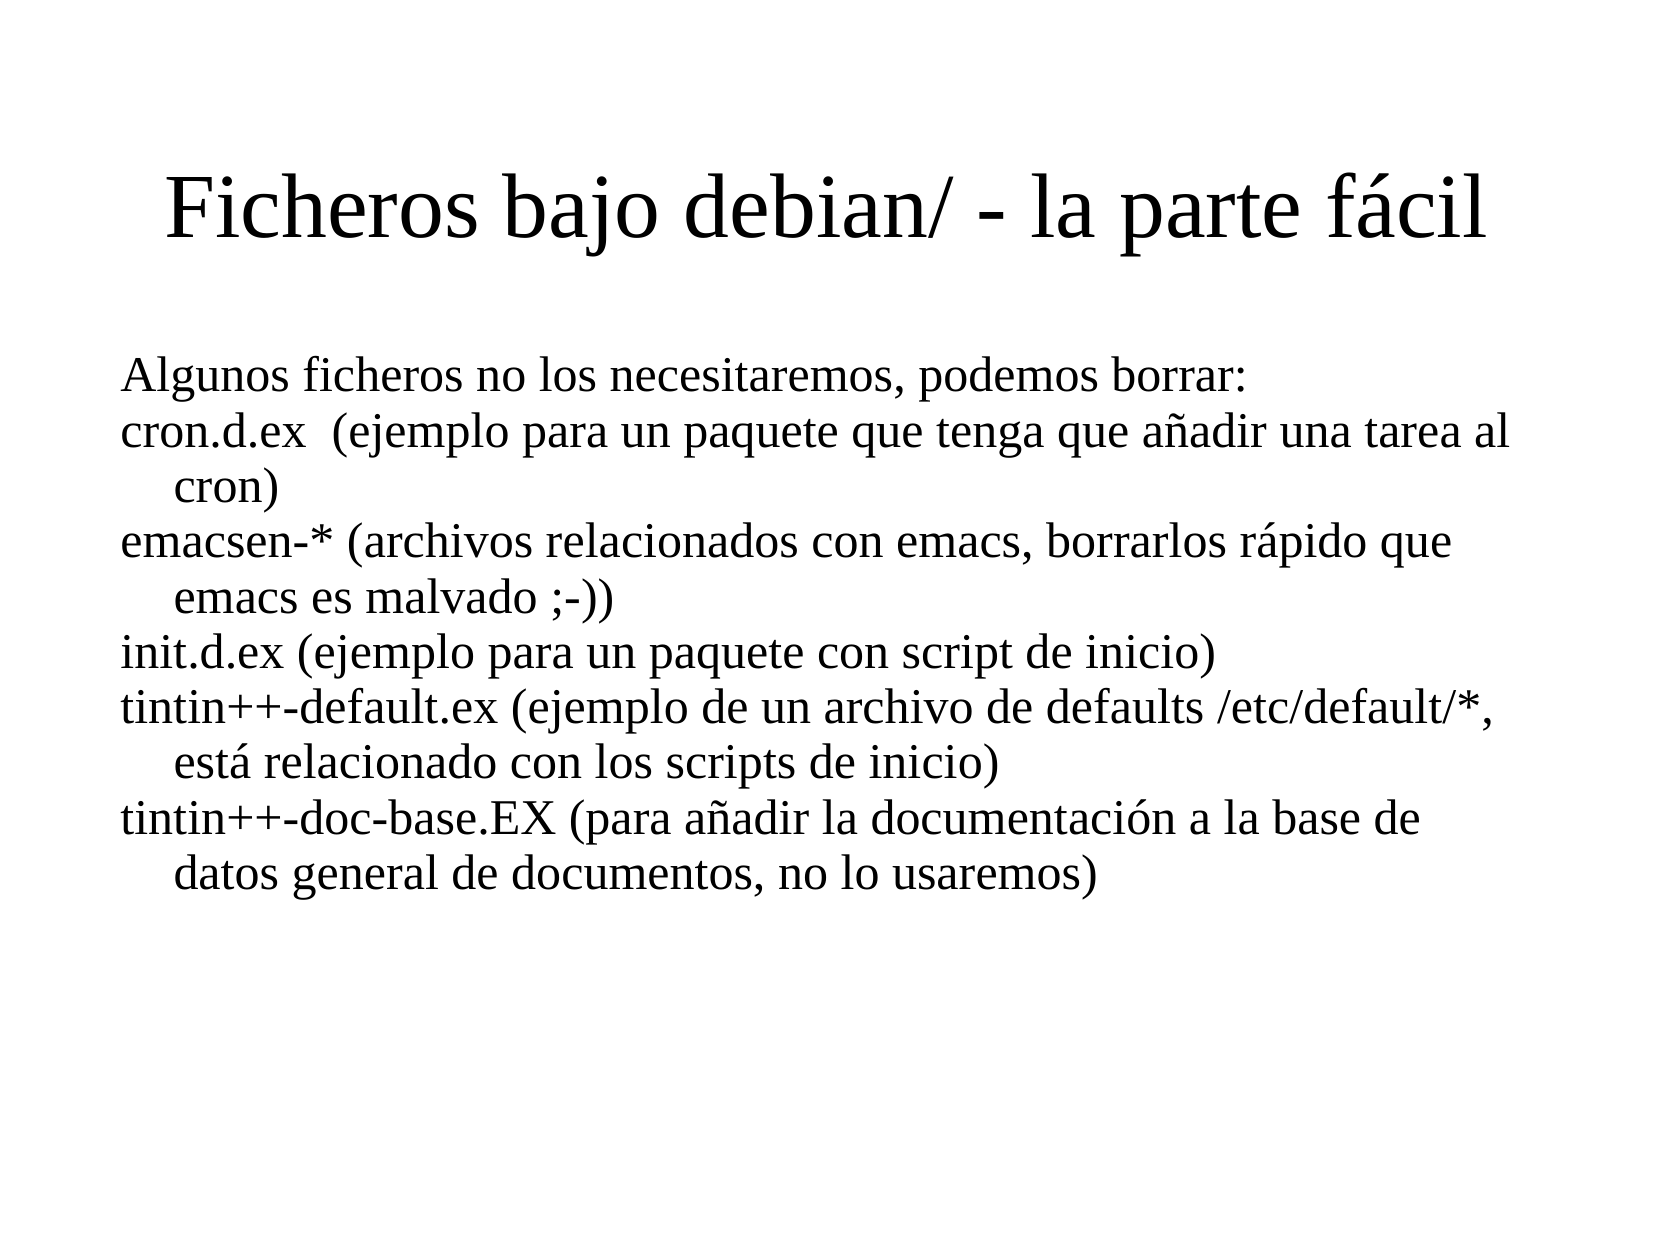

# Ficheros bajo debian/ - la parte fácil
Algunos ficheros no los necesitaremos, podemos borrar:
cron.d.ex (ejemplo para un paquete que tenga que añadir una tarea al cron)
emacsen-* (archivos relacionados con emacs, borrarlos rápido que emacs es malvado ;-))
init.d.ex (ejemplo para un paquete con script de inicio)
tintin++-default.ex (ejemplo de un archivo de defaults /etc/default/*, está relacionado con los scripts de inicio)
tintin++-doc-base.EX (para añadir la documentación a la base de datos general de documentos, no lo usaremos)